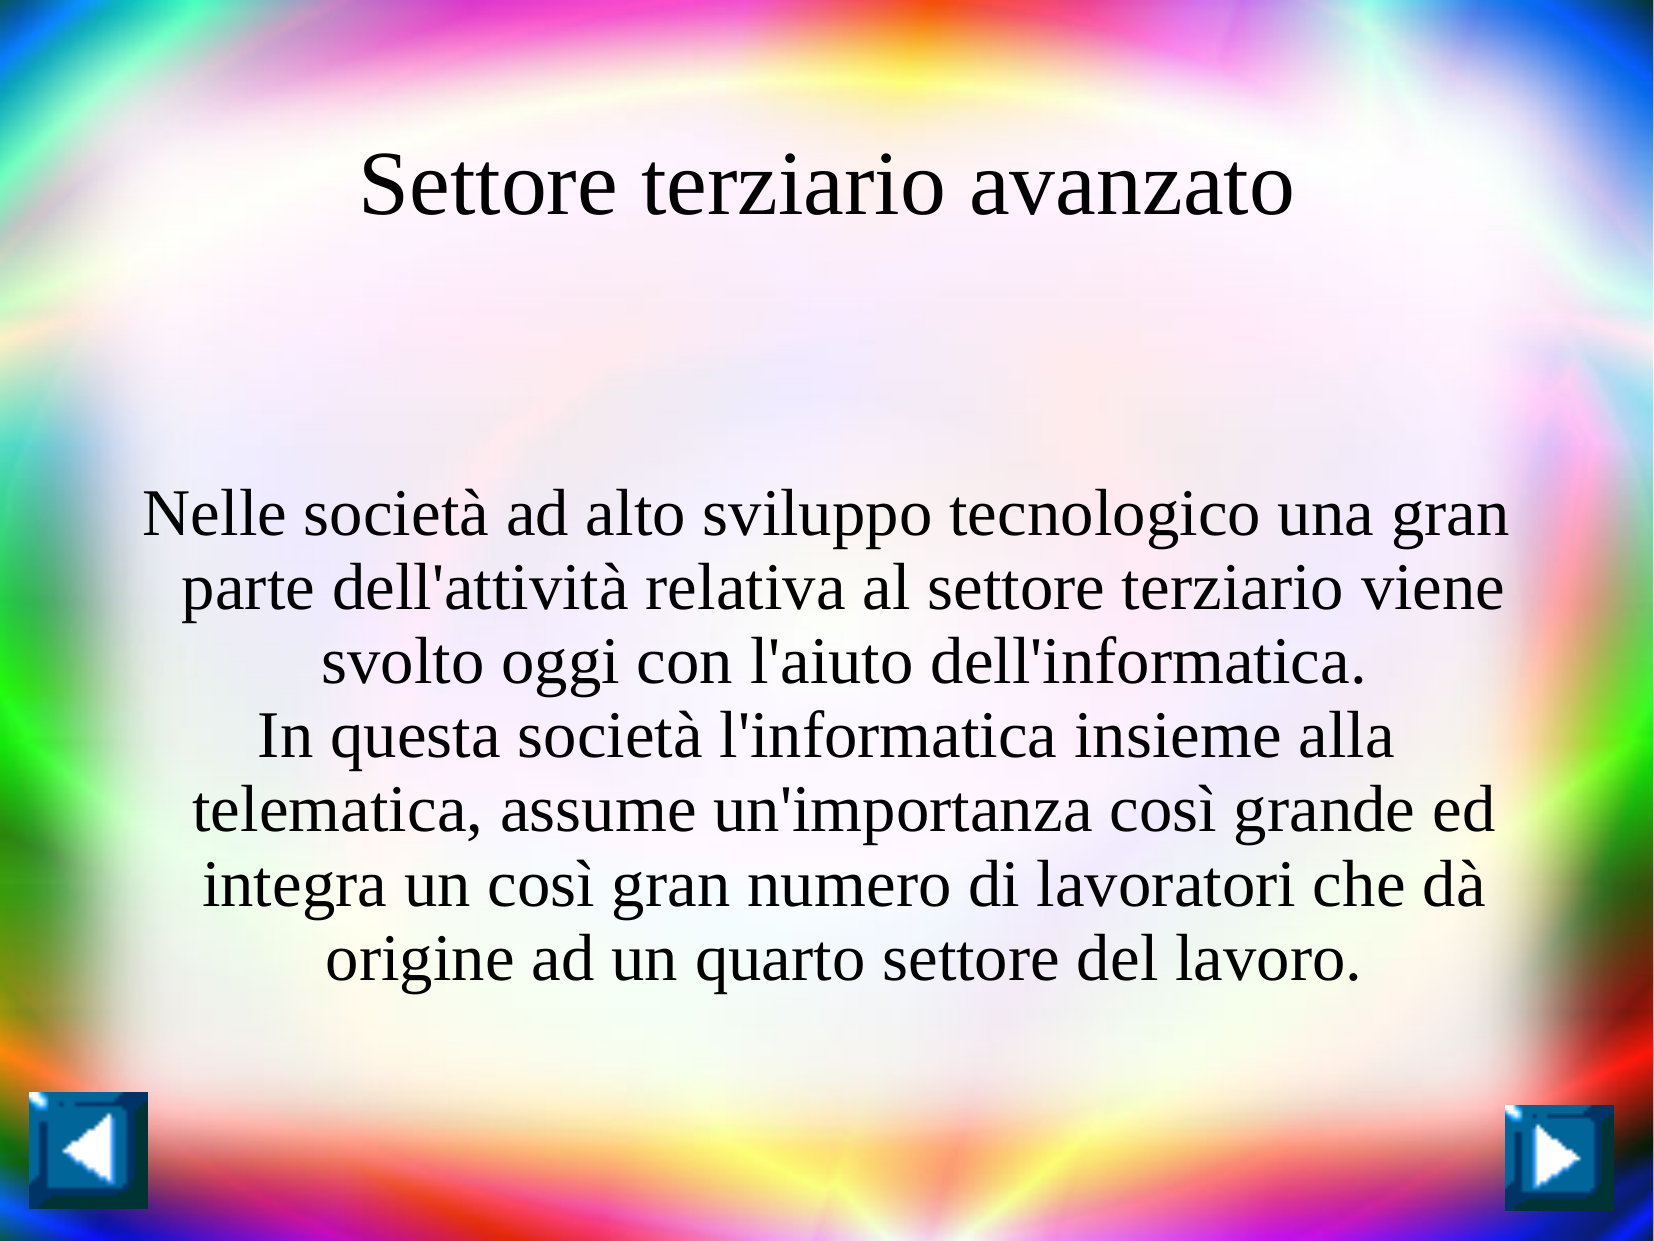

# Settore terziario avanzato
Nelle società ad alto sviluppo tecnologico una gran parte dell'attività relativa al settore terziario viene svolto oggi con l'aiuto dell'informatica.
In questa società l'informatica insieme alla telematica, assume un'importanza così grande ed integra un così gran numero di lavoratori che dà origine ad un quarto settore del lavoro.